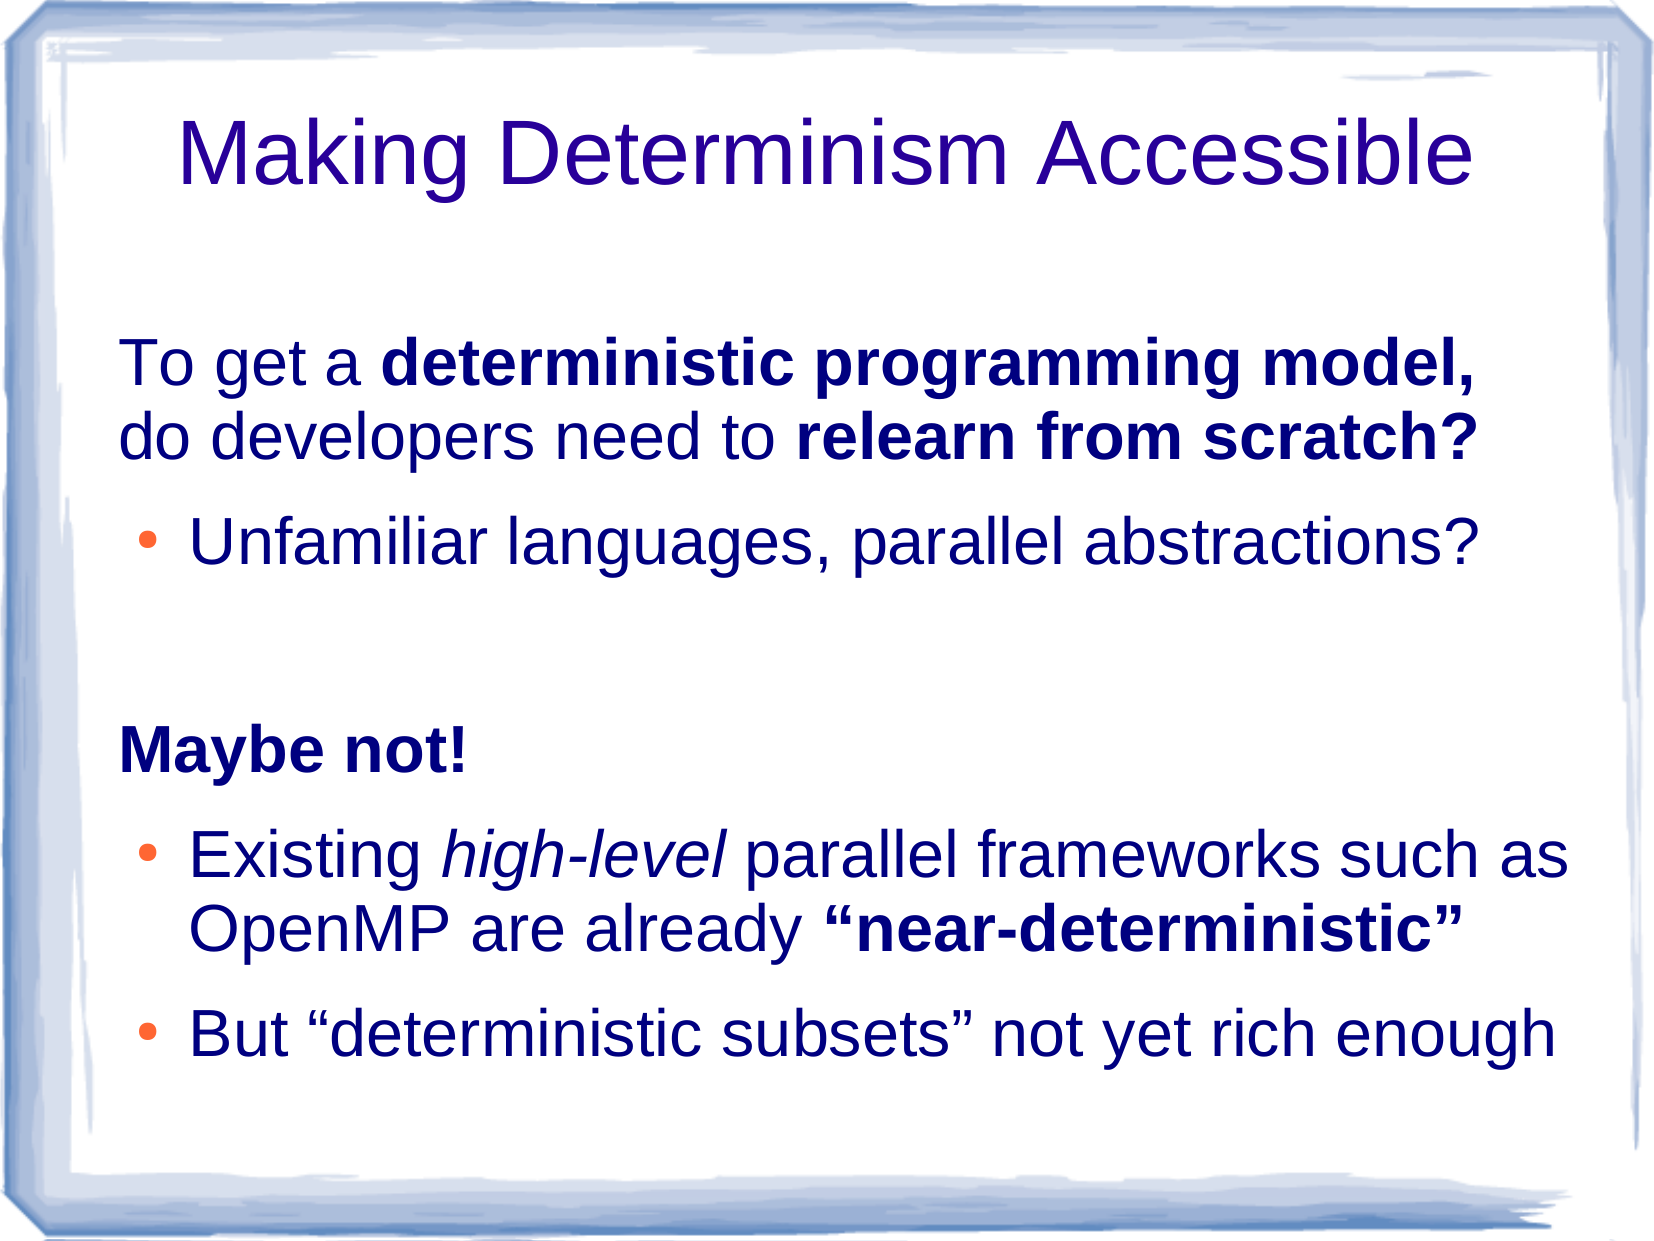

# Making Determinism Accessible
To get a deterministic programming model,
do developers need to relearn from scratch?
Unfamiliar languages, parallel abstractions?
Maybe not!
Existing high-level parallel frameworks such as OpenMP are already “near-deterministic”
But “deterministic subsets” not yet rich enough